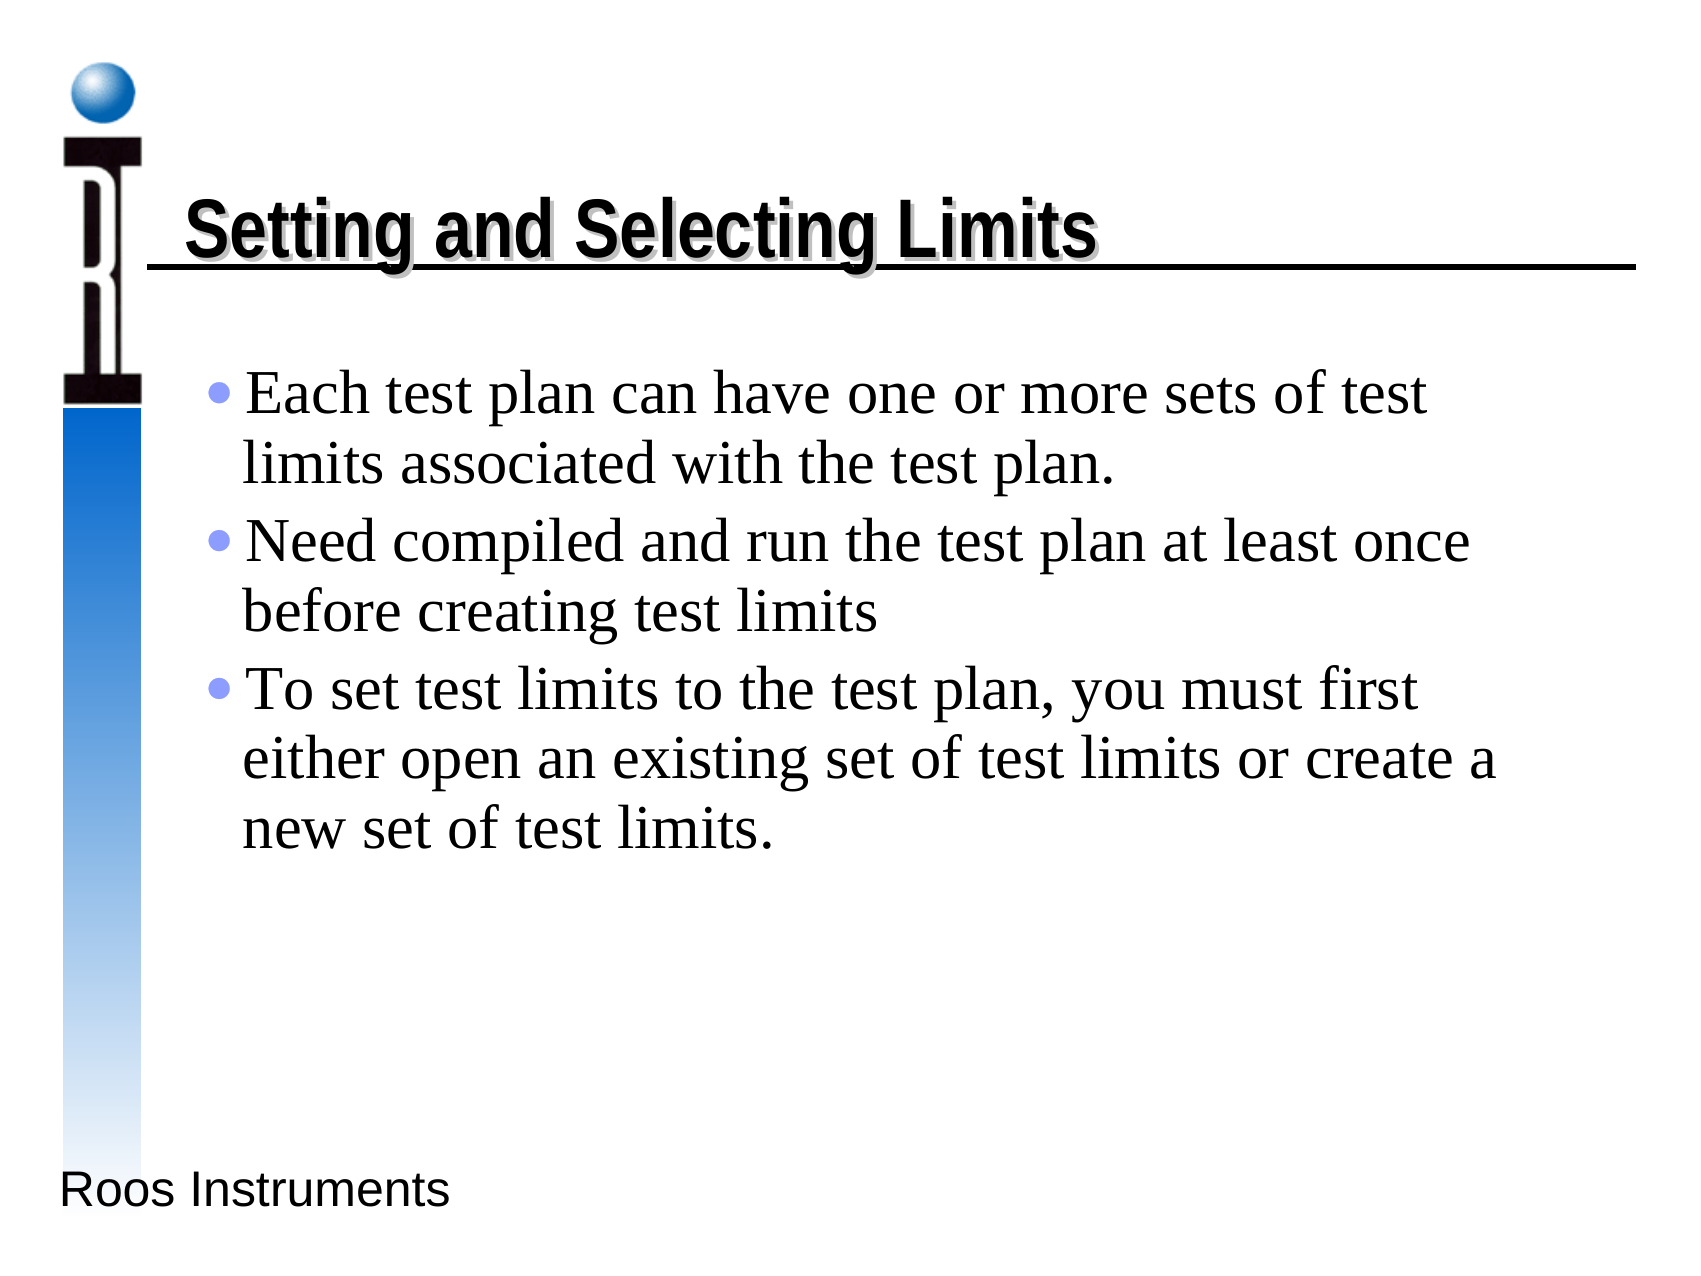

Setting and Selecting Limits
Each test plan can have one or more sets of test limits associated with the test plan.
Need compiled and run the test plan at least once before creating test limits
To set test limits to the test plan, you must first either open an existing set of test limits or create a new set of test limits.